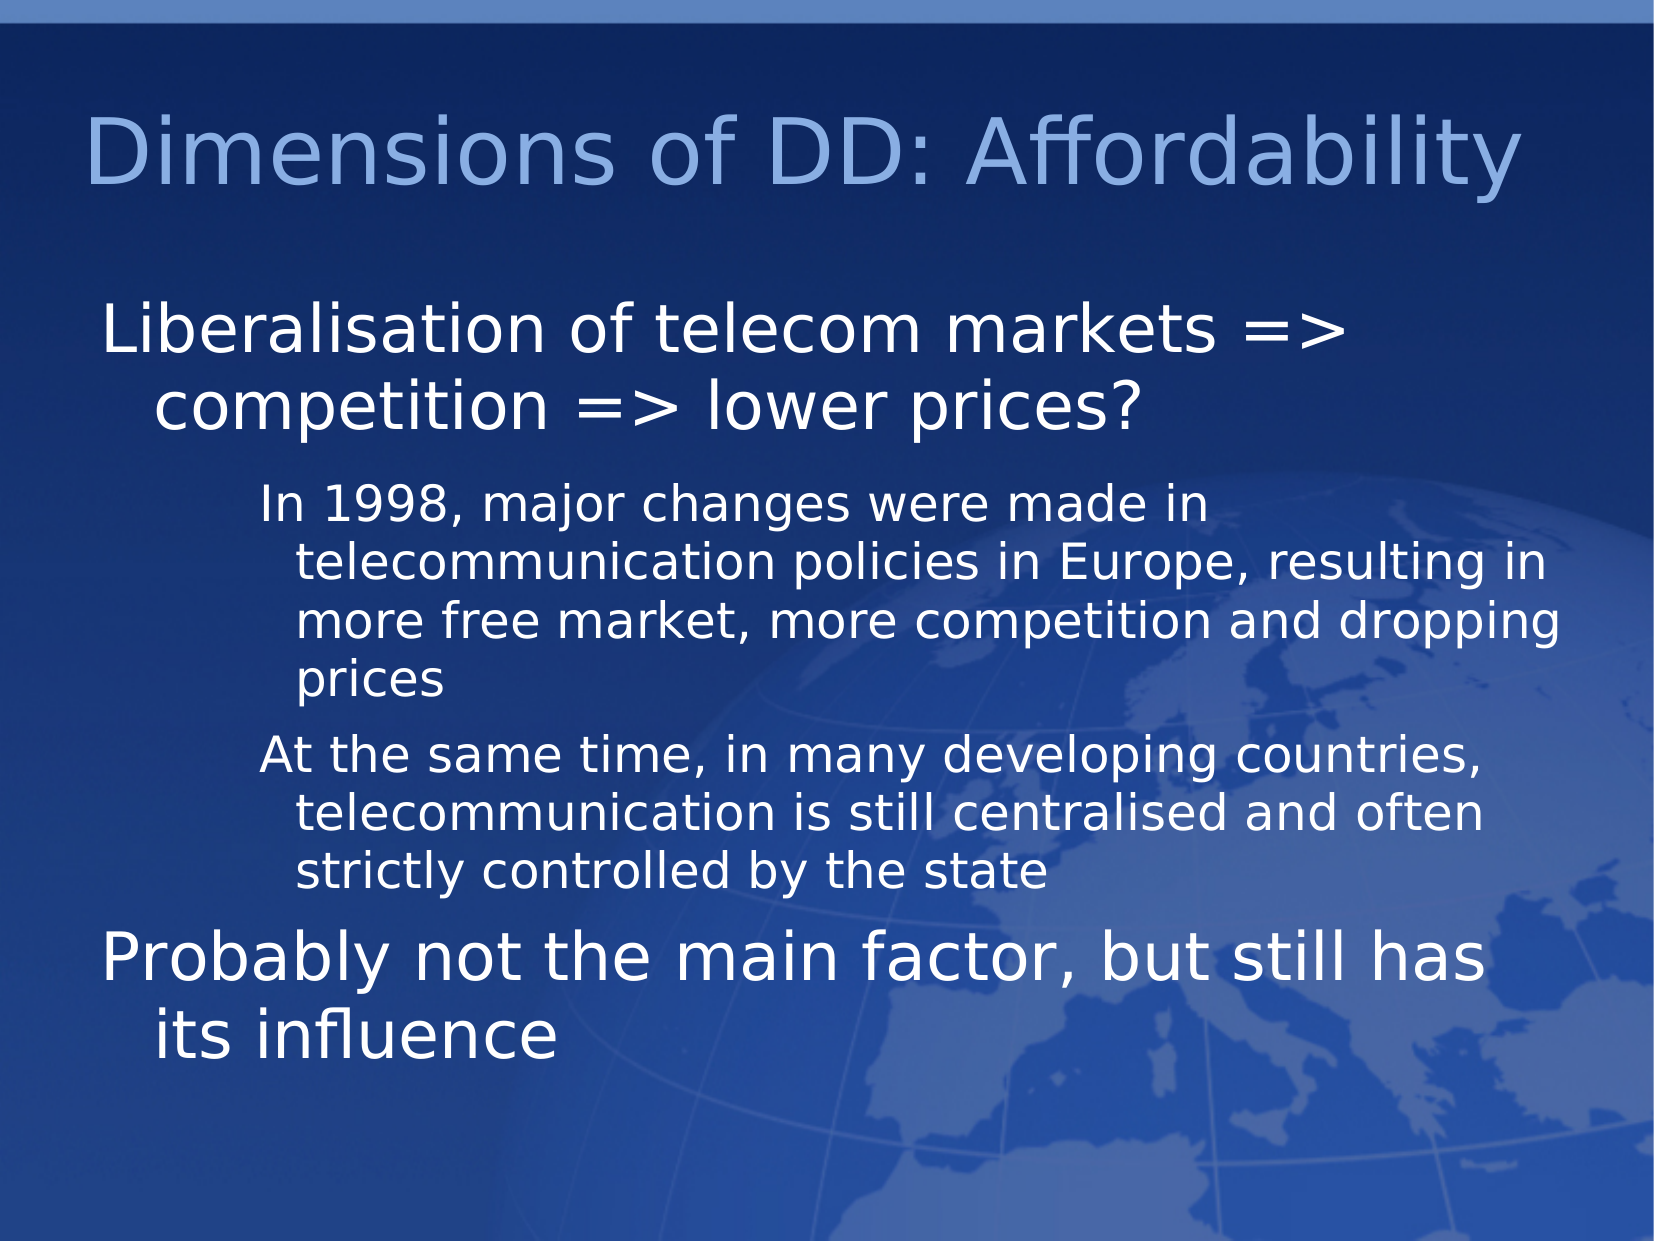

# Dimensions of DD: Affordability
Liberalisation of telecom markets => competition => lower prices?
In 1998, major changes were made in telecommunication policies in Europe, resulting in more free market, more competition and dropping prices
At the same time, in many developing countries, telecommunication is still centralised and often strictly controlled by the state
Probably not the main factor, but still has its influence